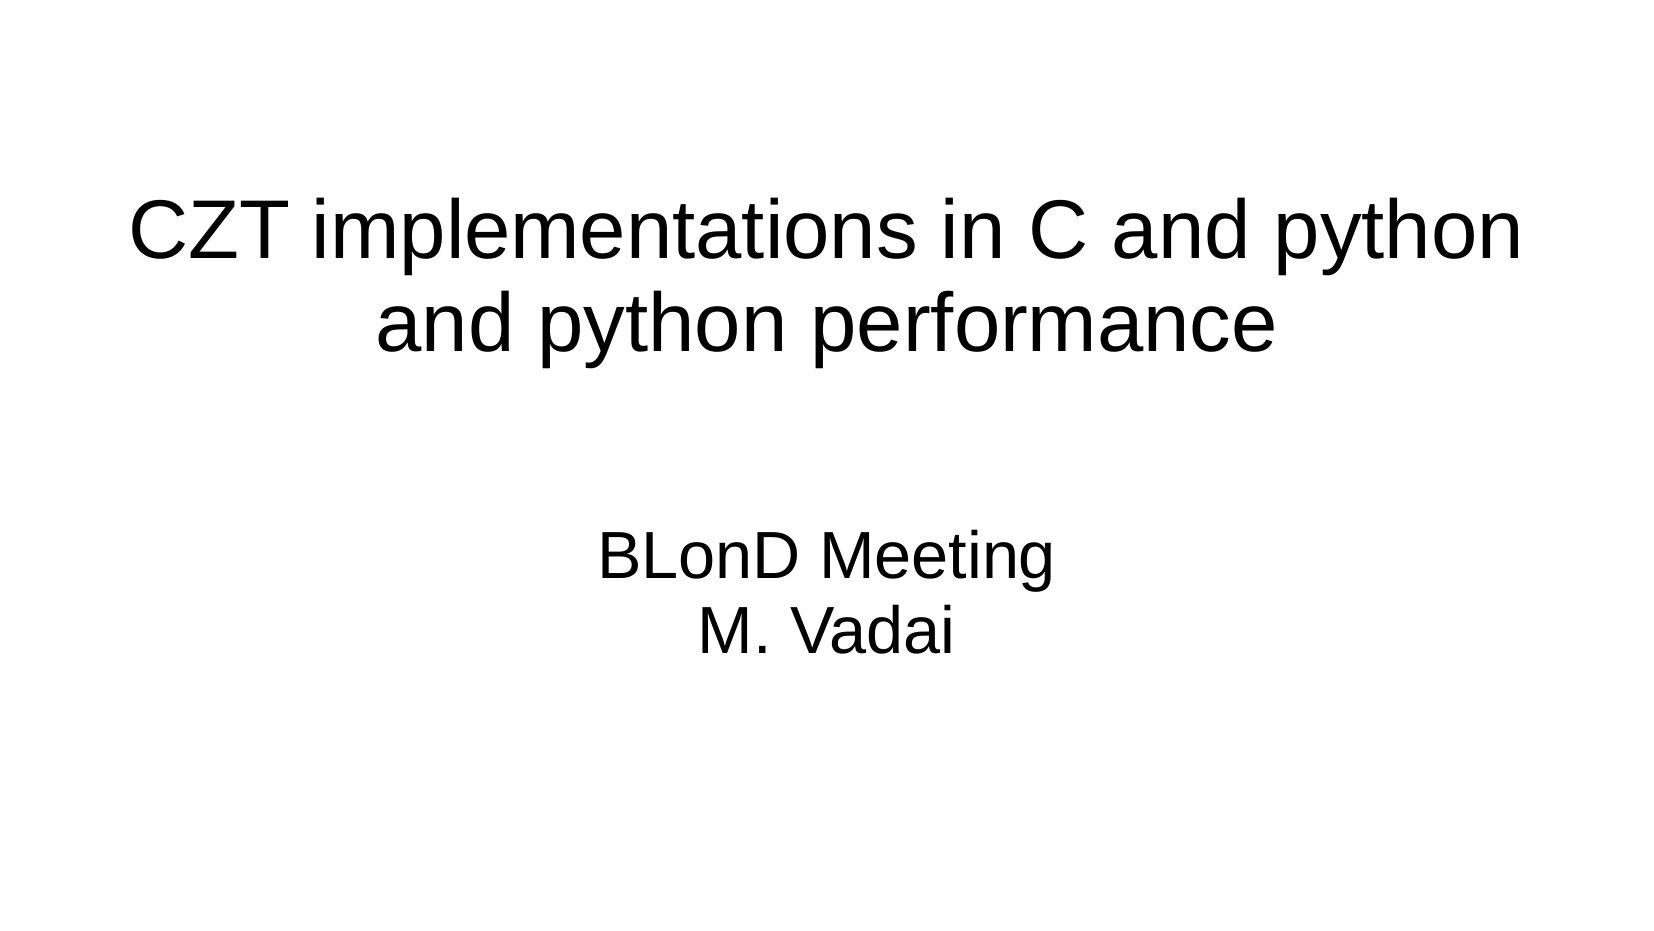

# CZT implementations in C and python
and python performance
BLonD Meeting
M. Vadai